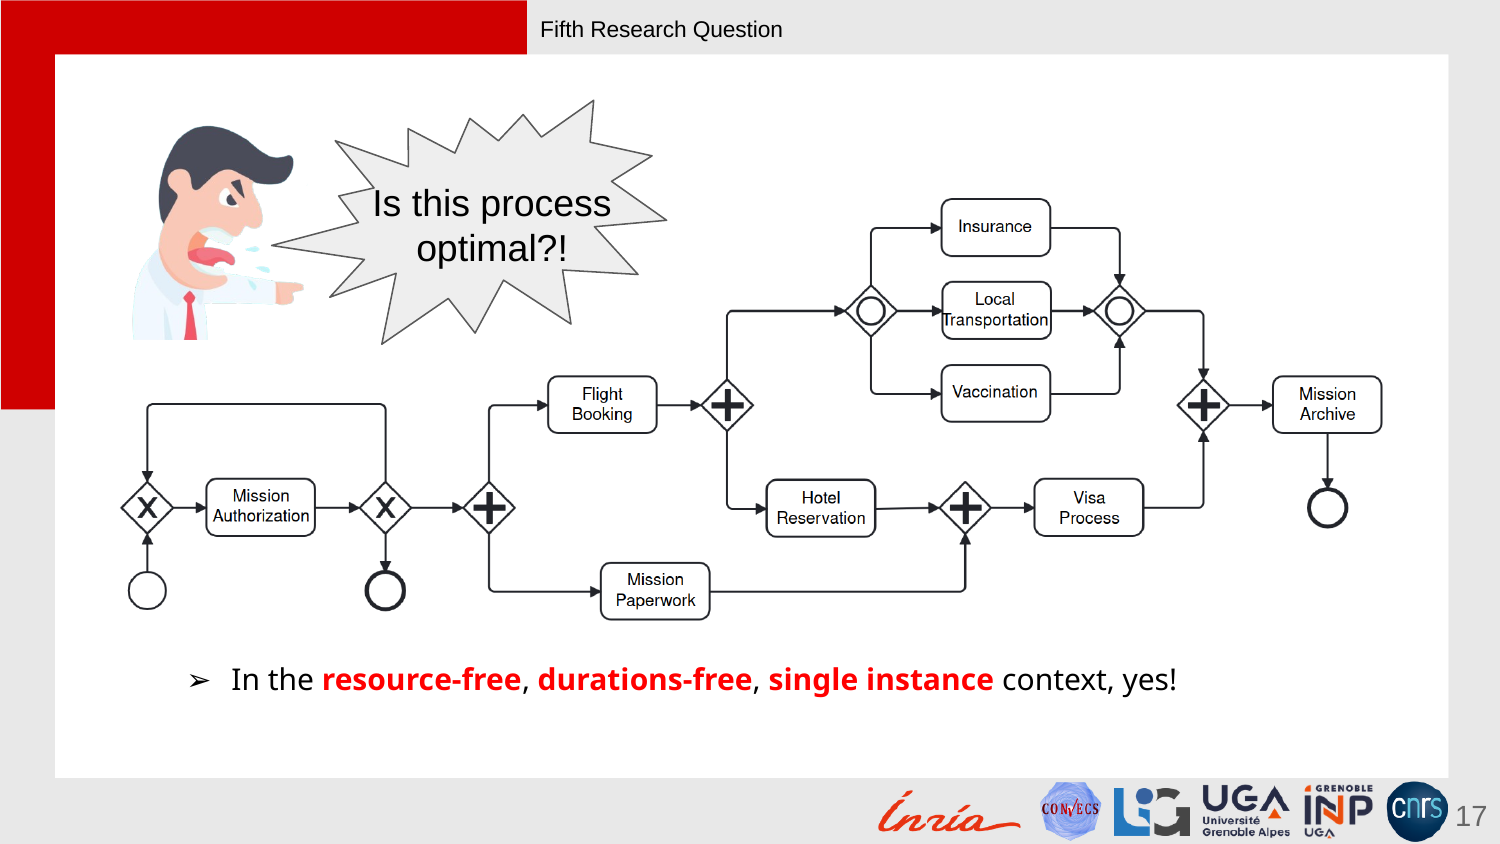

# Fifth Research Question
Is this process optimal?!
In the resource-free, durations-free, single instance context, yes!
17